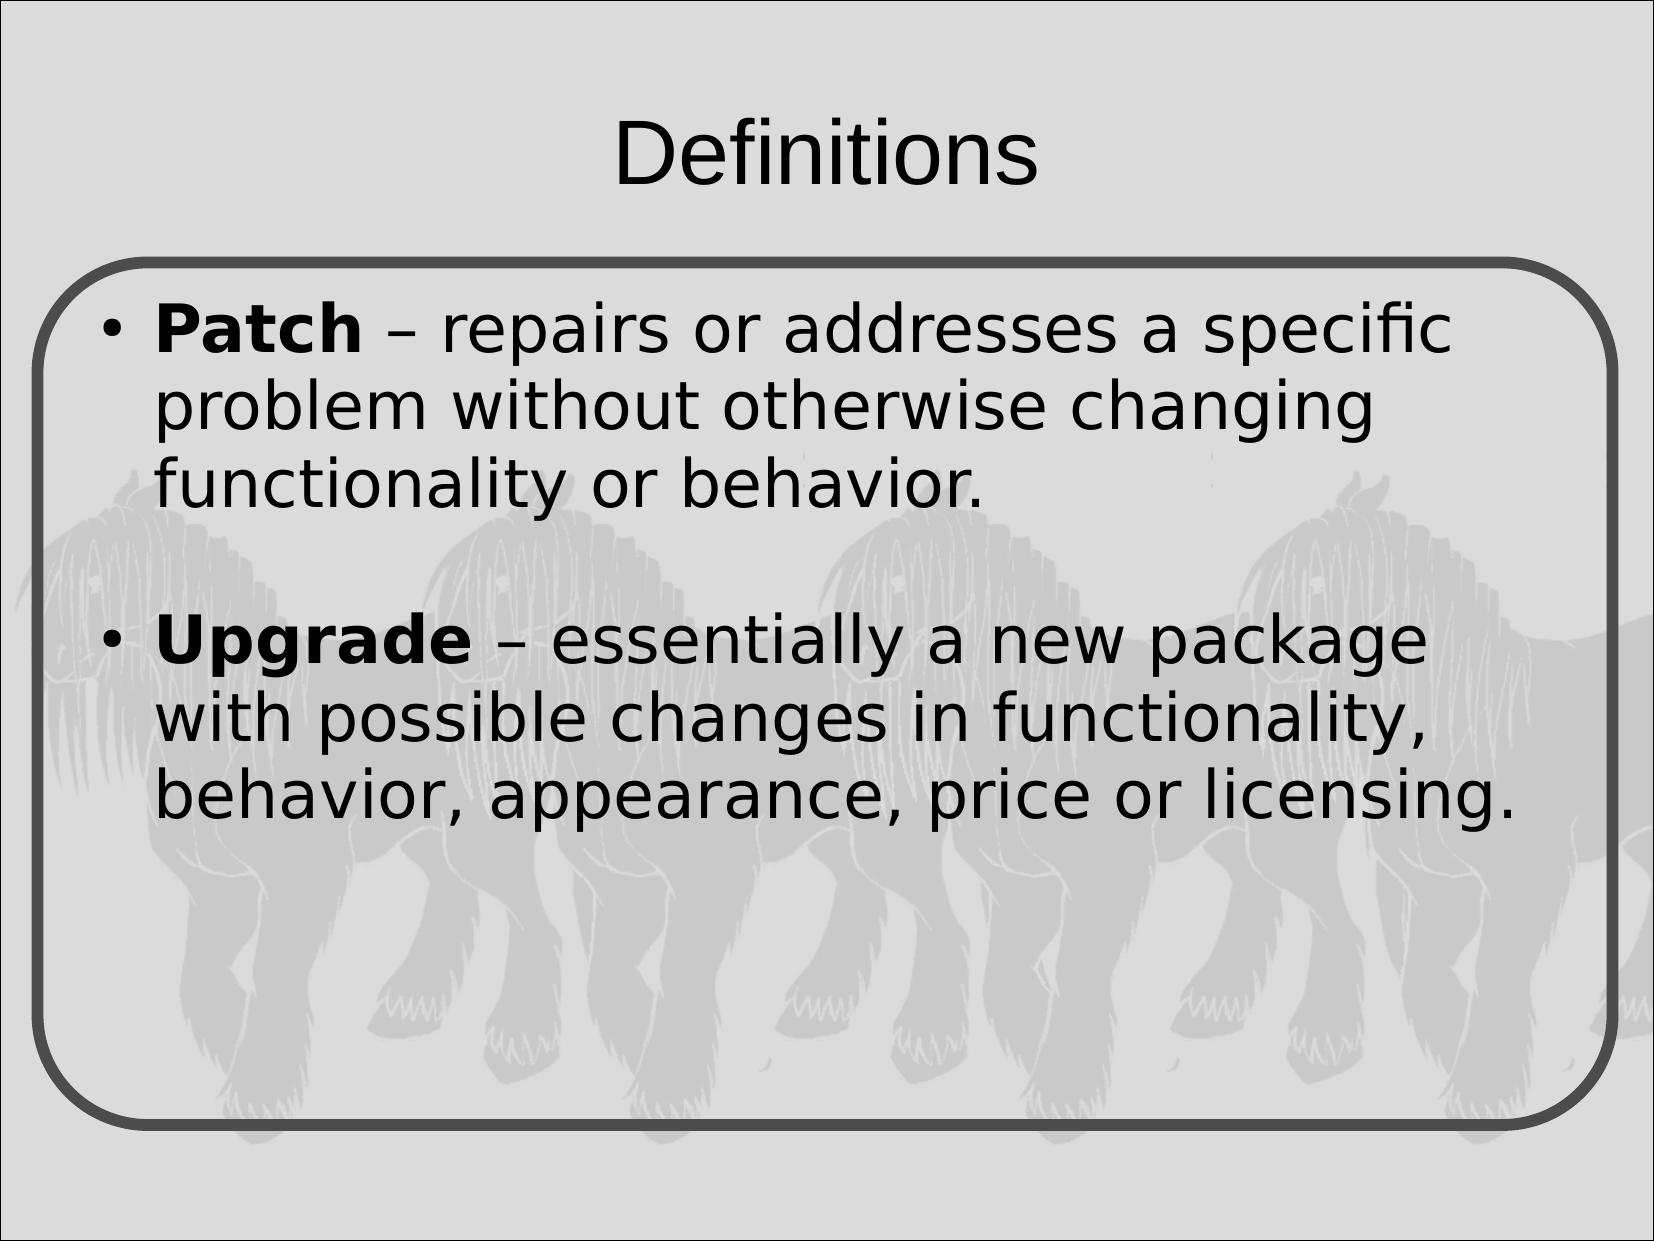

# Definitions
Patch – repairs or addresses a specific problem without otherwise changing functionality or behavior.
Upgrade – essentially a new package with possible changes in functionality, behavior, appearance, price or licensing.